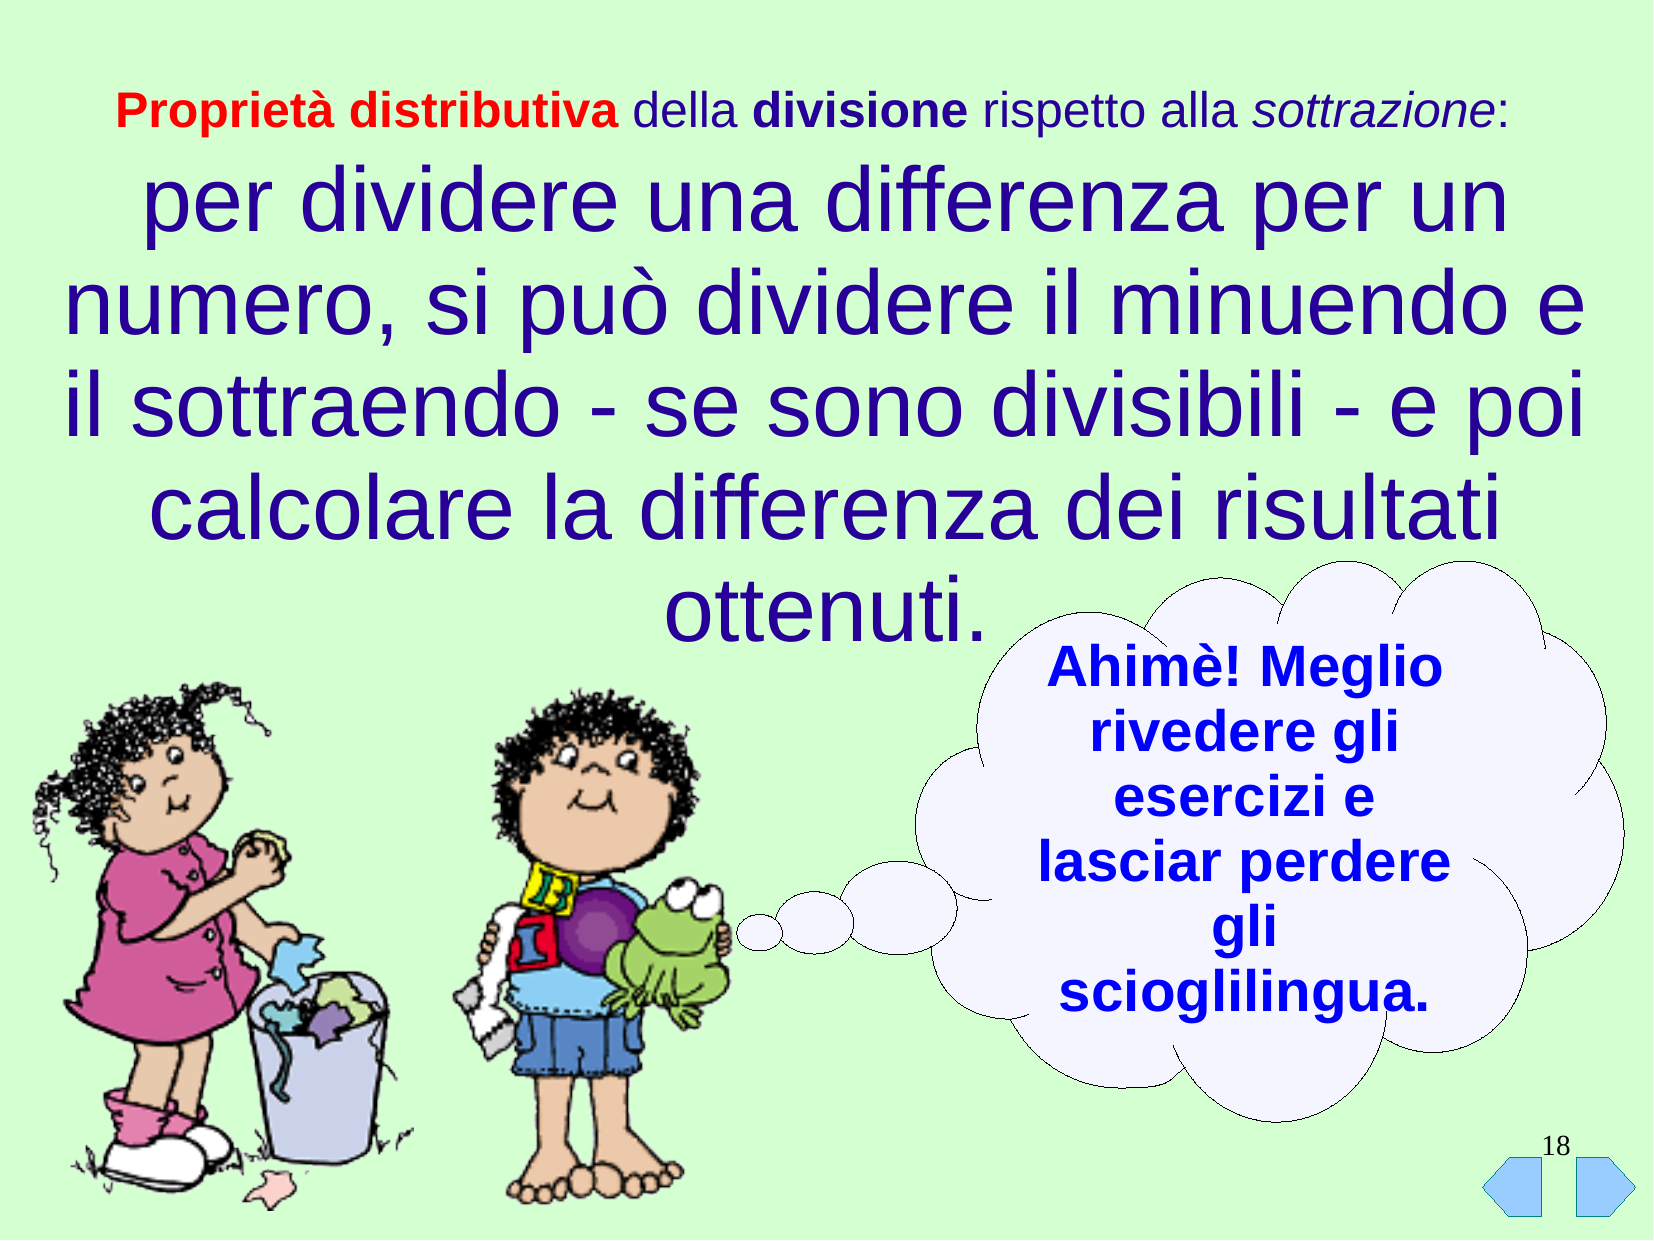

Proprietà distributiva della divisione rispetto alla sottrazione:
per dividere una differenza per un numero, si può dividere il minuendo e il sottraendo - se sono divisibili - e poi calcolare la differenza dei risultati ottenuti.
Ahimè! Meglio rivedere gli esercizi e lasciar perdere gli scioglilingua.
18